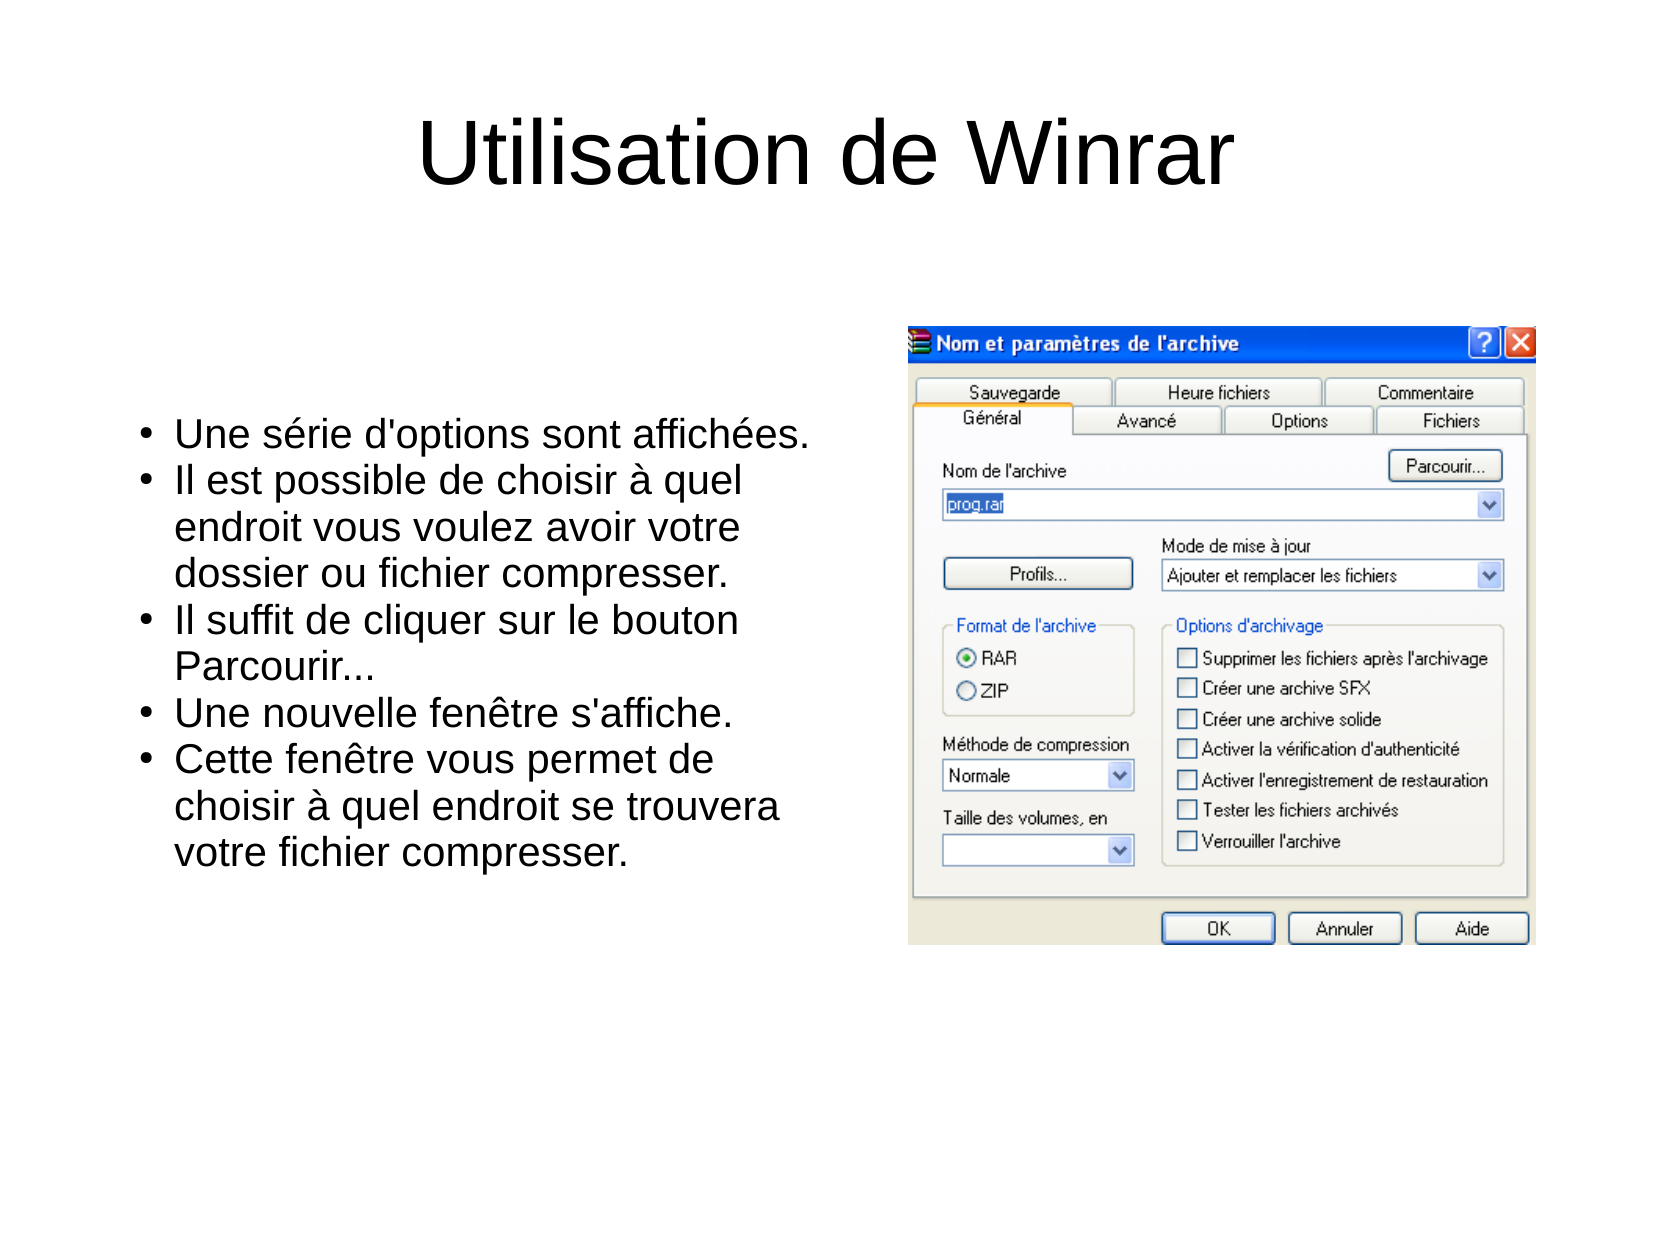

# Utilisation de Winrar
Une série d'options sont affichées.
Il est possible de choisir à quel endroit vous voulez avoir votre dossier ou fichier compresser.
Il suffit de cliquer sur le bouton Parcourir...
Une nouvelle fenêtre s'affiche.
Cette fenêtre vous permet de choisir à quel endroit se trouvera votre fichier compresser.